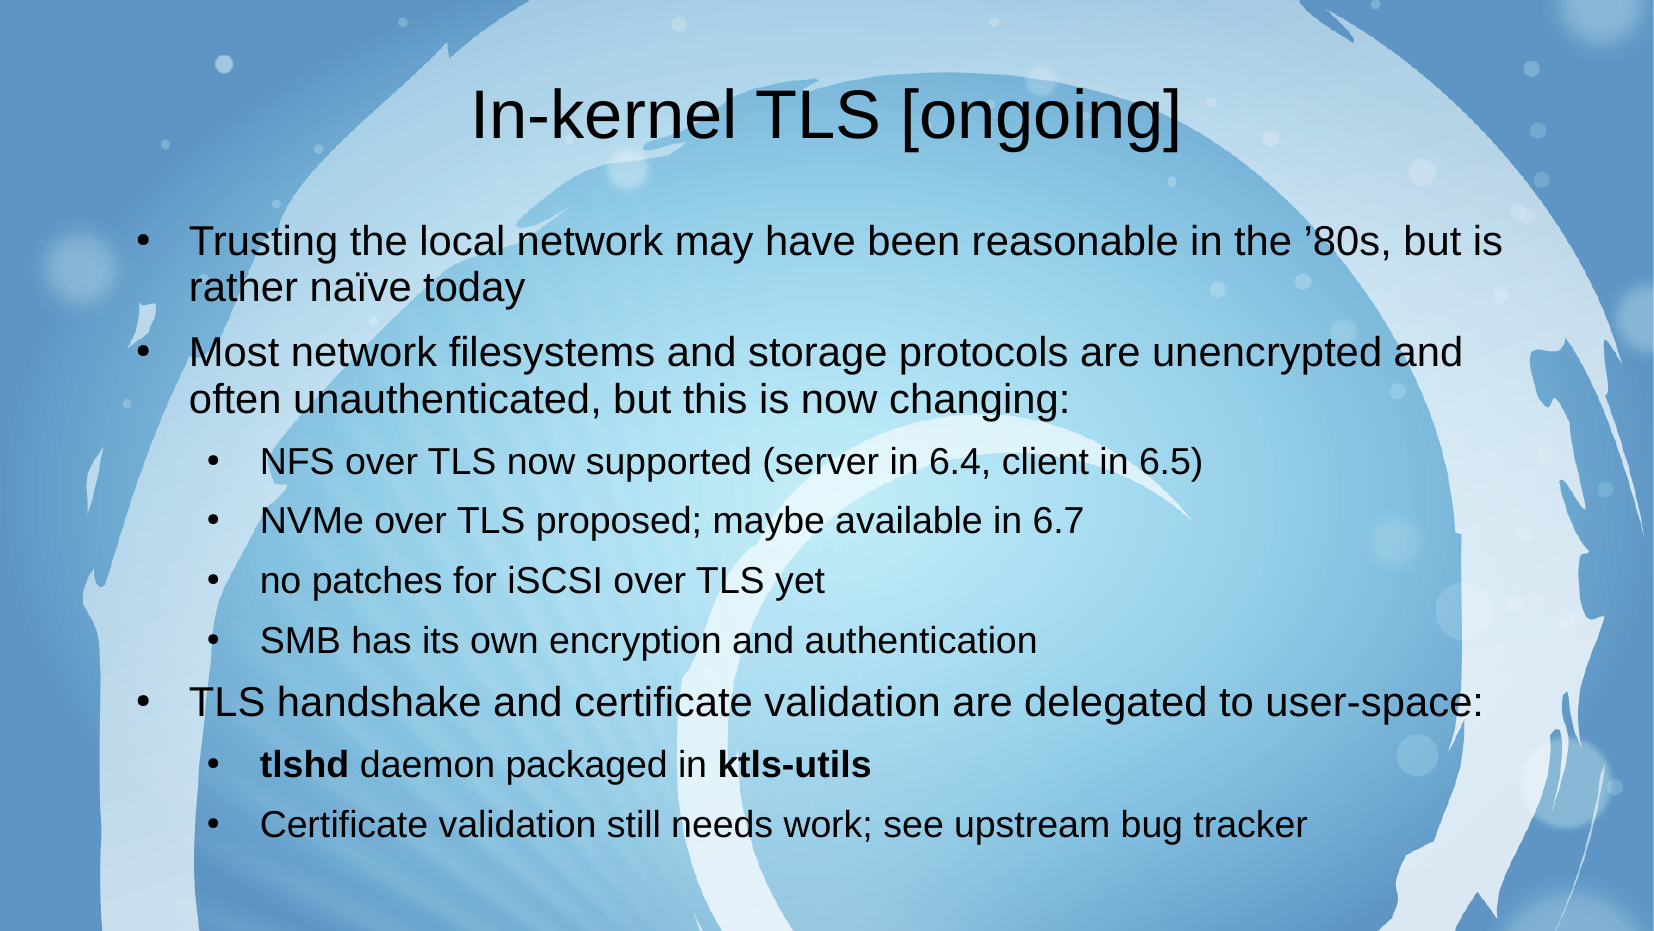

# In-kernel TLS [ongoing]
Trusting the local network may have been reasonable in the ’80s, but is rather naïve today
Most network filesystems and storage protocols are unencrypted and often unauthenticated, but this is now changing:
NFS over TLS now supported (server in 6.4, client in 6.5)
NVMe over TLS proposed; maybe available in 6.7
no patches for iSCSI over TLS yet
SMB has its own encryption and authentication
TLS handshake and certificate validation are delegated to user-space:
tlshd daemon packaged in ktls-utils
Certificate validation still needs work; see upstream bug tracker